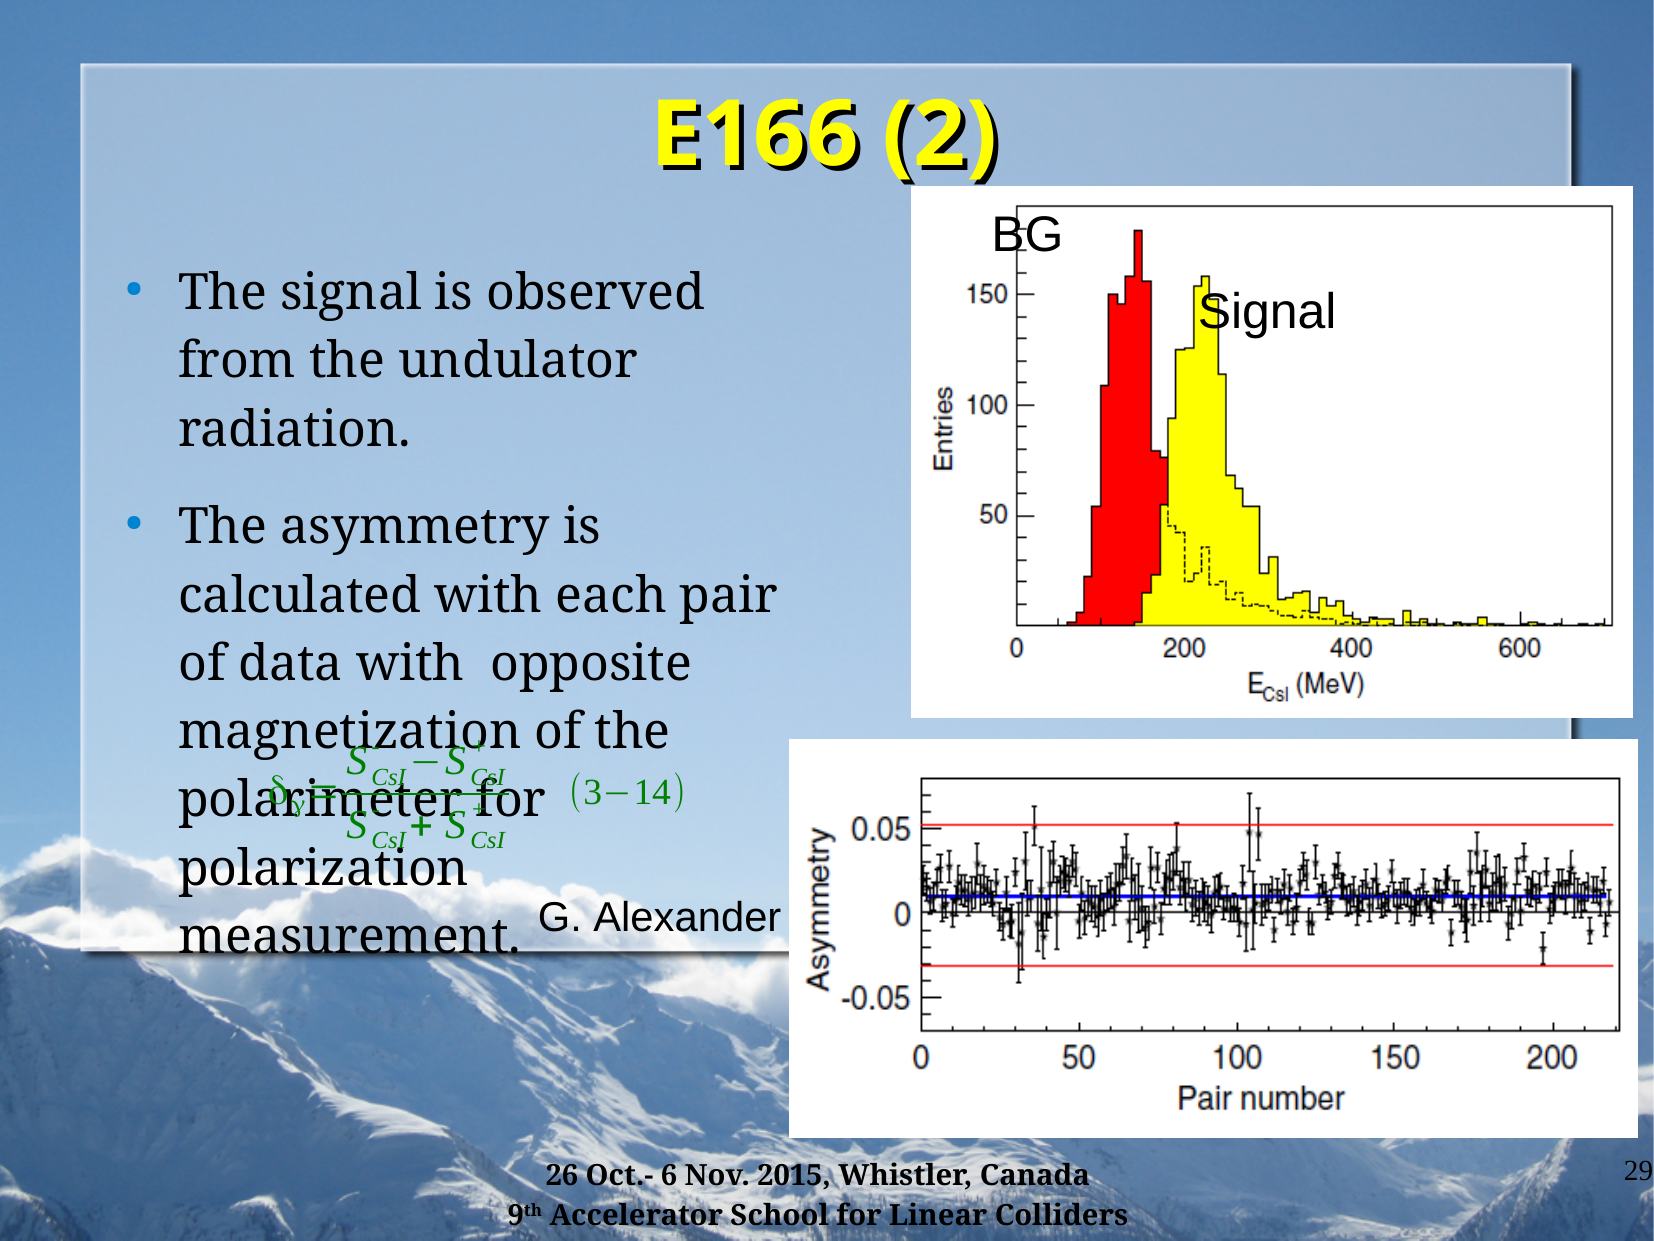

# E166 (2)
BG
The signal is observed from the undulator radiation.
The asymmetry is calculated with each pair of data with opposite magnetization of the polarimeter for polarization measurement.
Signal
G. Alexander
29